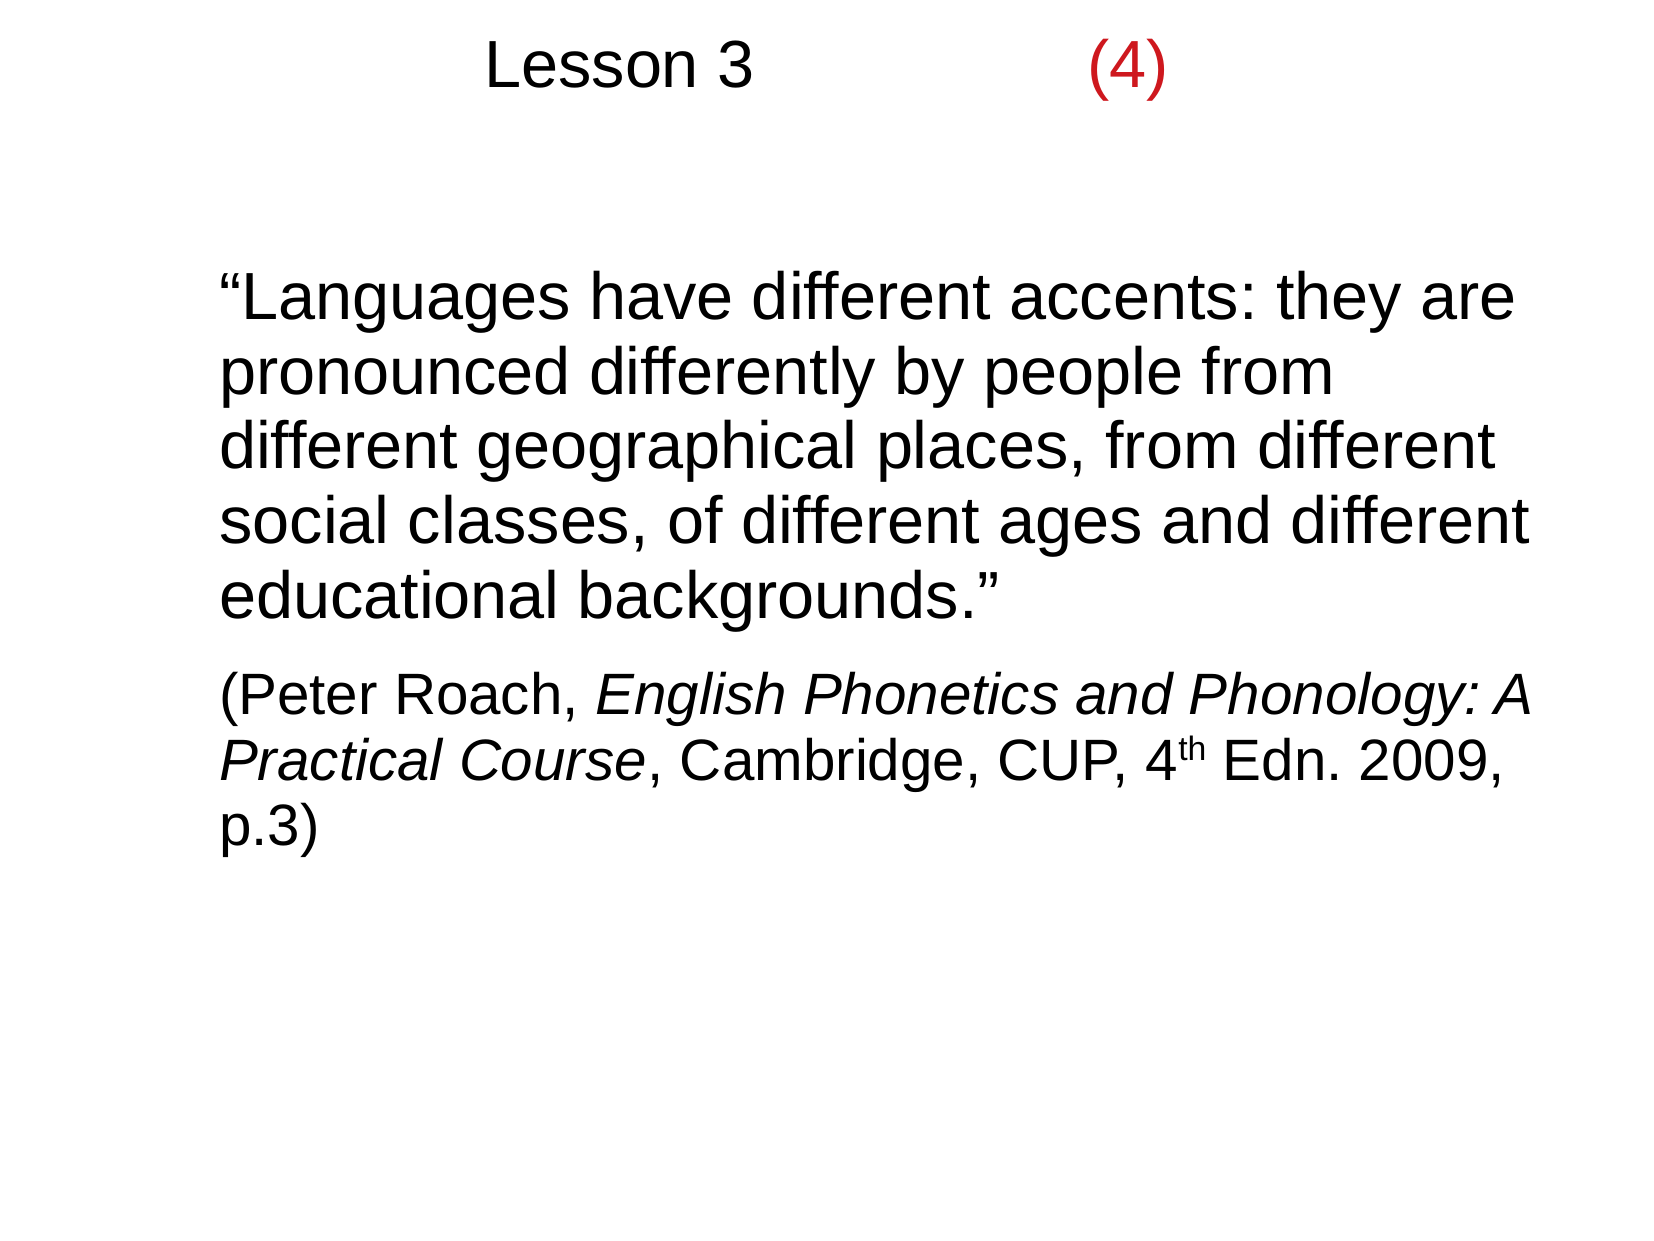

# Lesson 3 (4)
“Languages have different accents: they are pronounced differently by people from different geographical places, from different social classes, of different ages and different educational backgrounds.”
(Peter Roach, English Phonetics and Phonology: A Practical Course, Cambridge, CUP, 4th Edn. 2009, p.3)